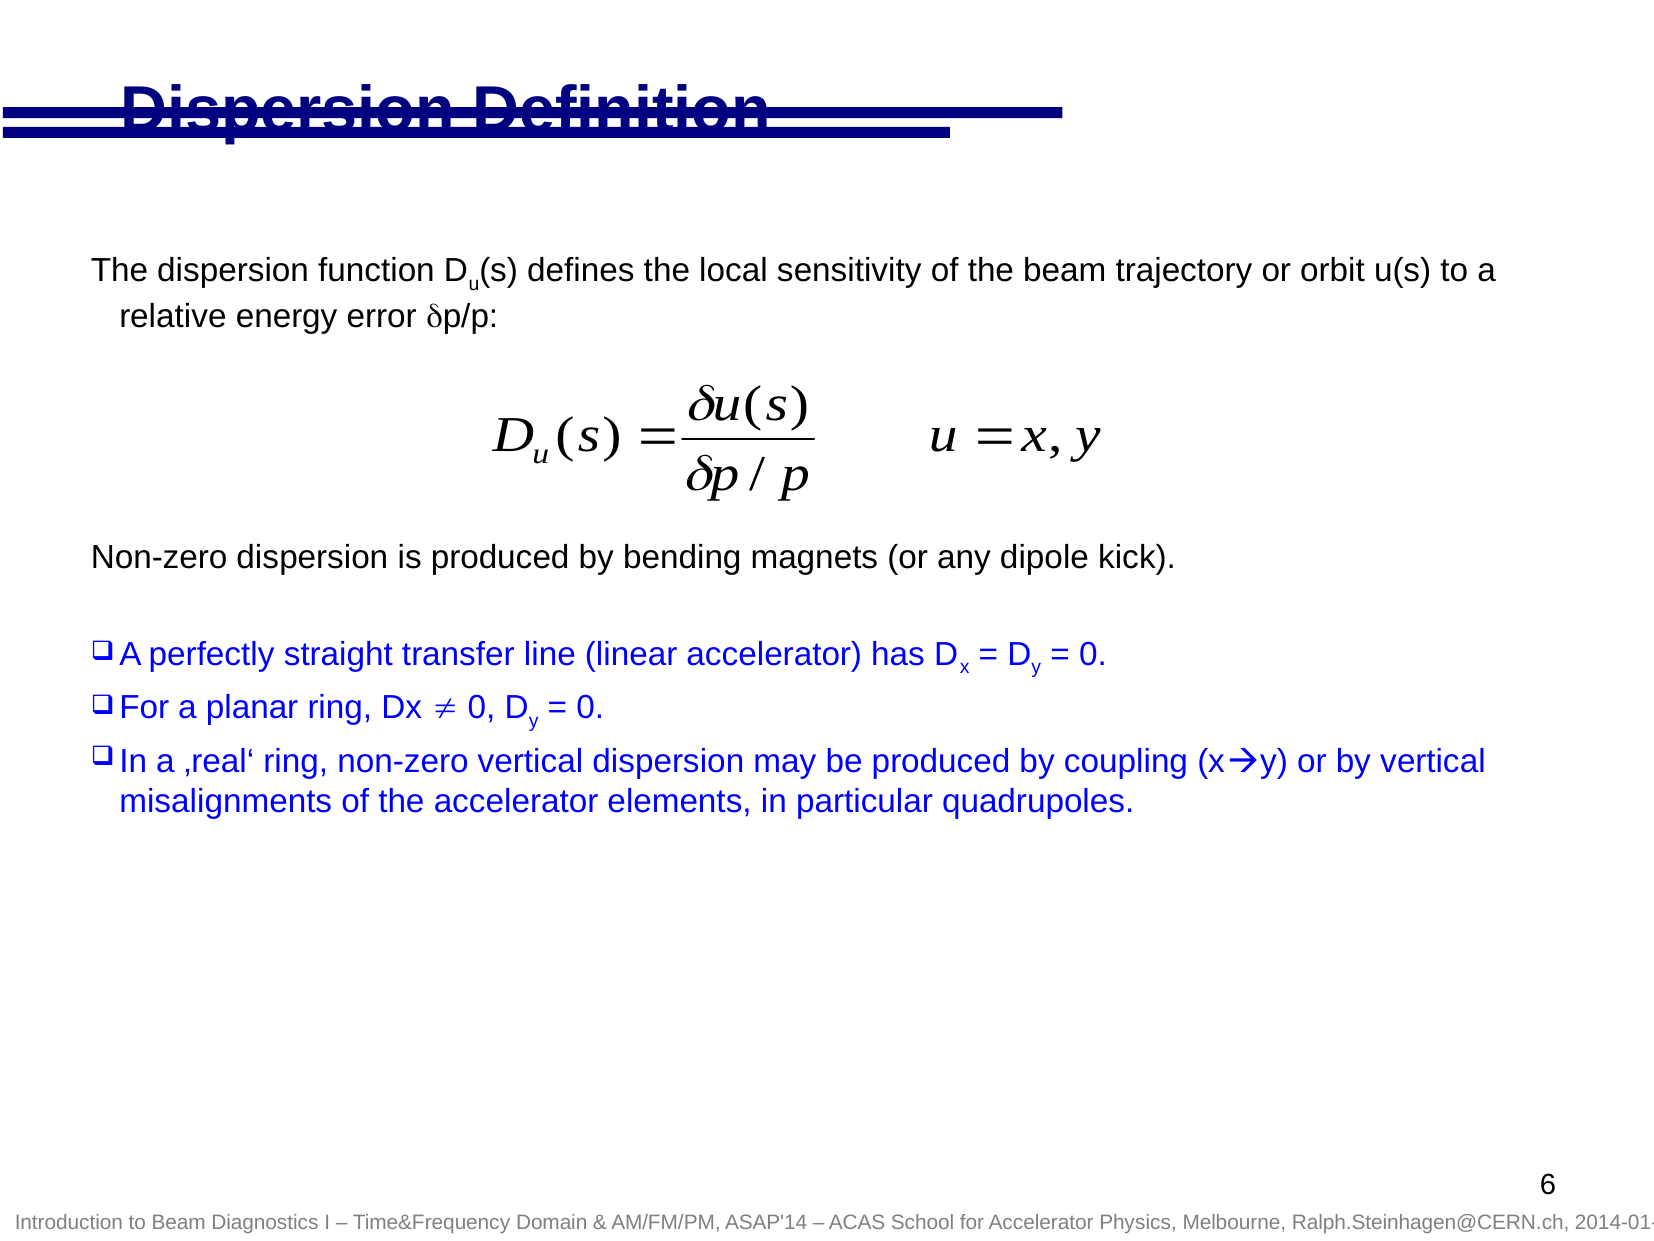

# Dispersion Definition
The dispersion function Du(s) defines the local sensitivity of the beam trajectory or orbit u(s) to a relative energy error p/p:
Non-zero dispersion is produced by bending magnets (or any dipole kick).
A perfectly straight transfer line (linear accelerator) has Dx = Dy = 0.
For a planar ring, Dx  0, Dy = 0.
In a ‚real‘ ring, non-zero vertical dispersion may be produced by coupling (xy) or by vertical misalignments of the accelerator elements, in particular quadrupoles.